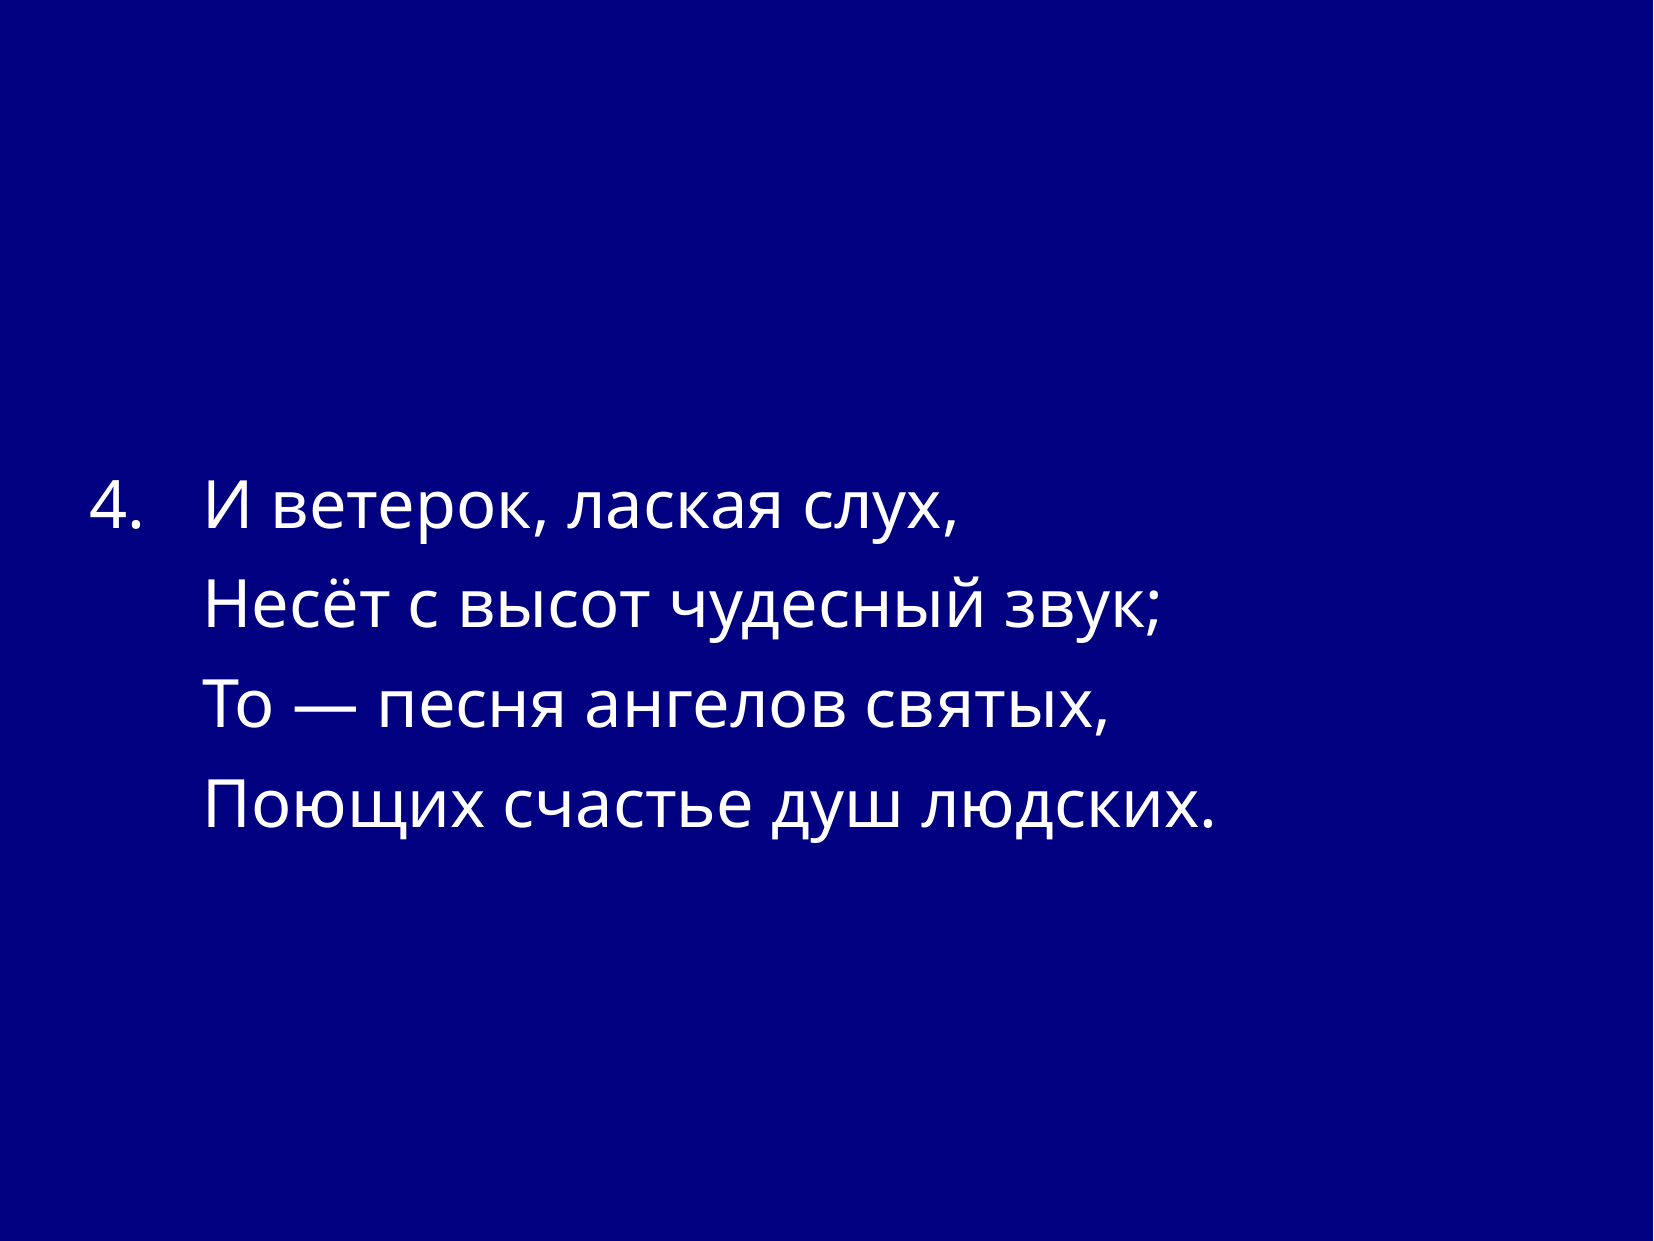

4.	И ветерок, лаская слух,
	Несёт с высот чудесный звук;
	То — песня ангелов святых,
	Поющих счастье душ людских.